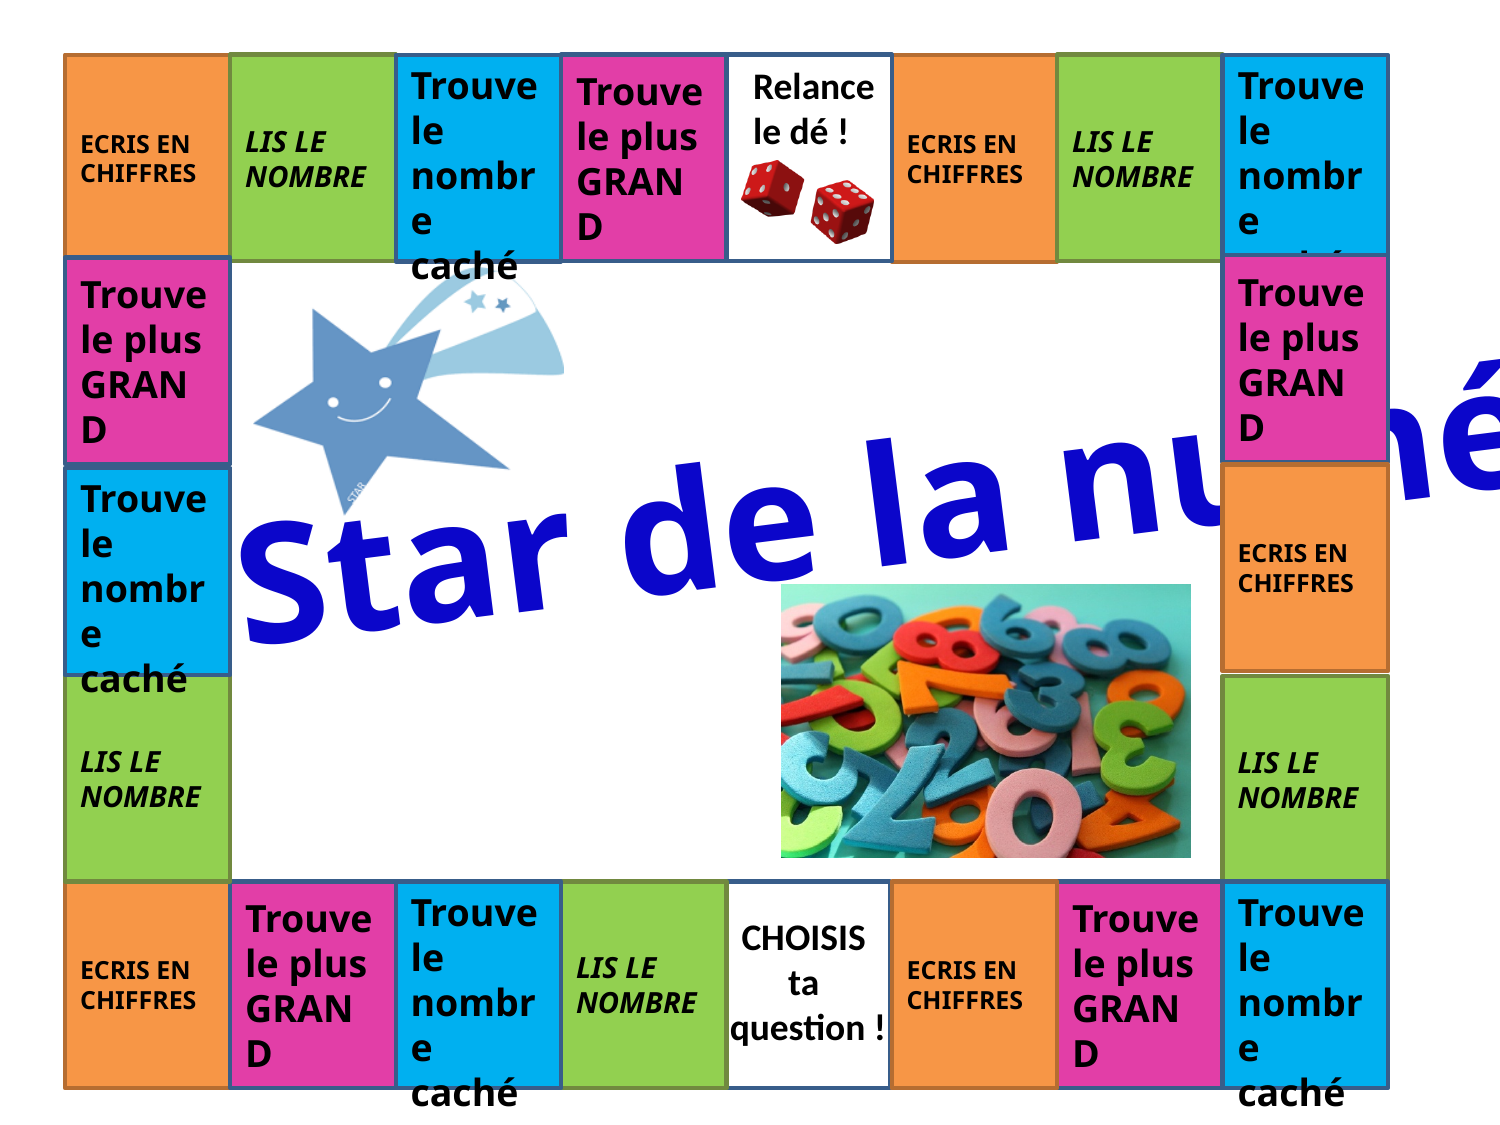

LIS LE NOMBRE
Trouve le plus GRAND
Relance
le dé !
LIS LE NOMBRE
ECRIS EN CHIFFRES
Trouve le nombre caché
ECRIS EN CHIFFRES
Trouve le nombre caché
Trouve le plus GRAND
Trouve le plus GRAND
Star de la numération
ECRIS EN CHIFFRES
Trouve le nombre caché
LIS LE NOMBRE
LIS LE NOMBRE
ECRIS EN CHIFFRES
Trouve le plus GRAND
Trouve le nombre caché
LIS LE NOMBRE
CHOISIS
ta
question !
ECRIS EN CHIFFRES
Trouve le plus GRAND
Trouve le nombre caché